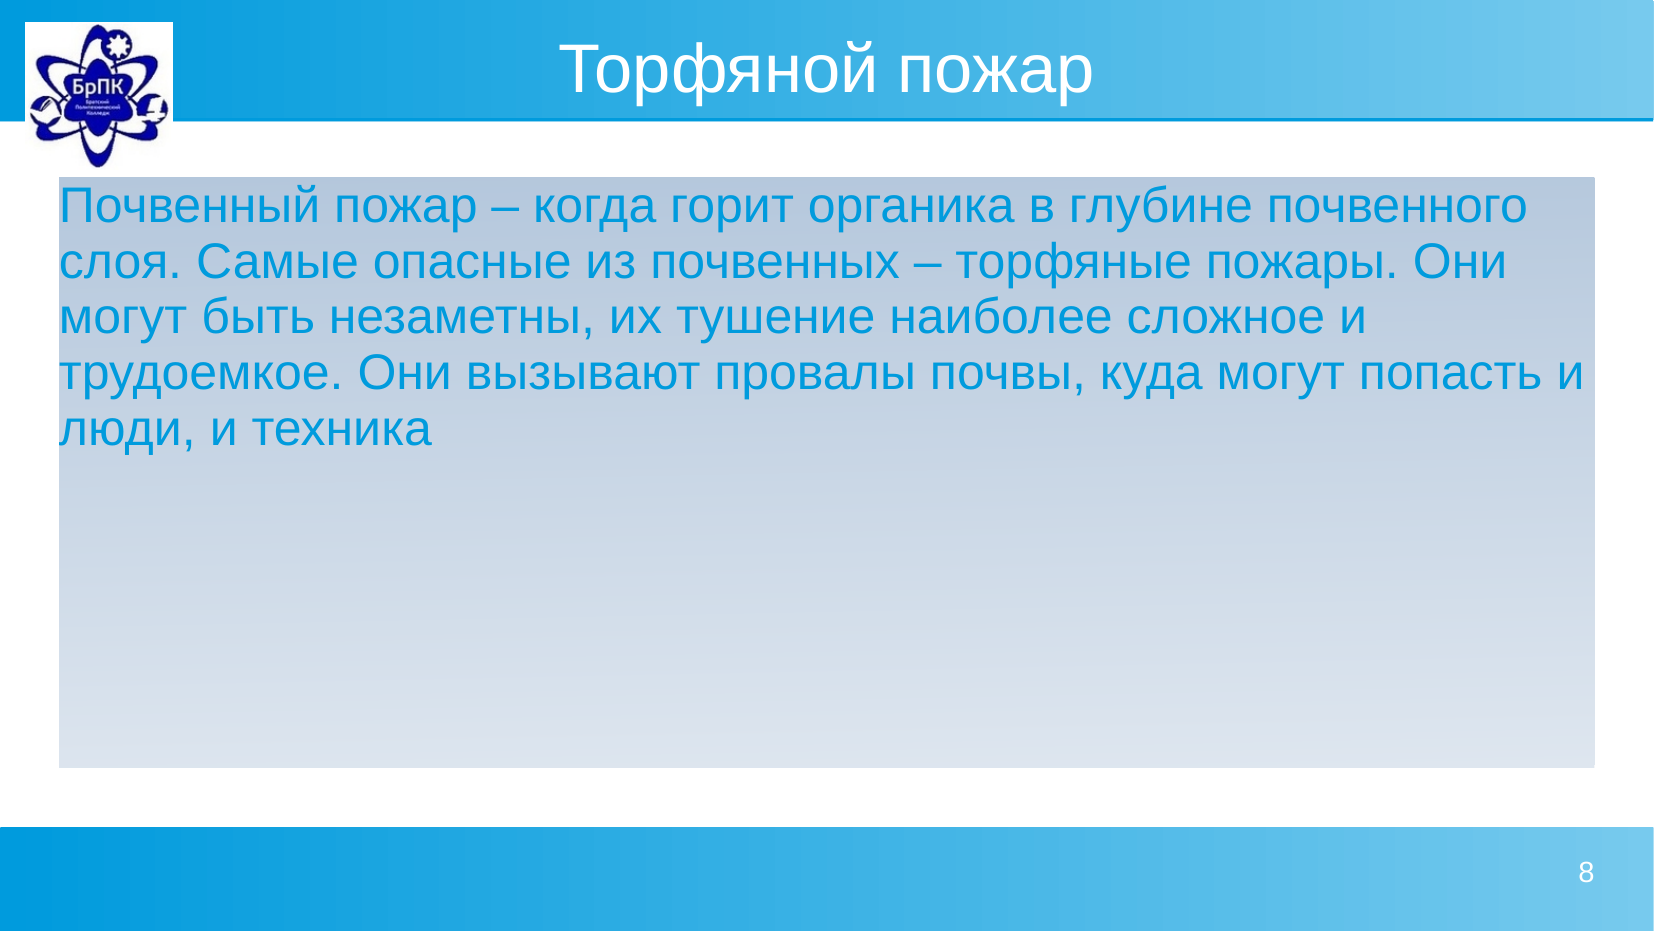

# Торфяной пожар
Почвенный пожар – когда горит органика в глубине почвенного слоя. Самые опасные из почвенных – торфяные пожары. Они могут быть незаметны, их тушение наиболее сложное и трудоемкое. Они вызывают провалы почвы, куда могут попасть и люди, и техника
8